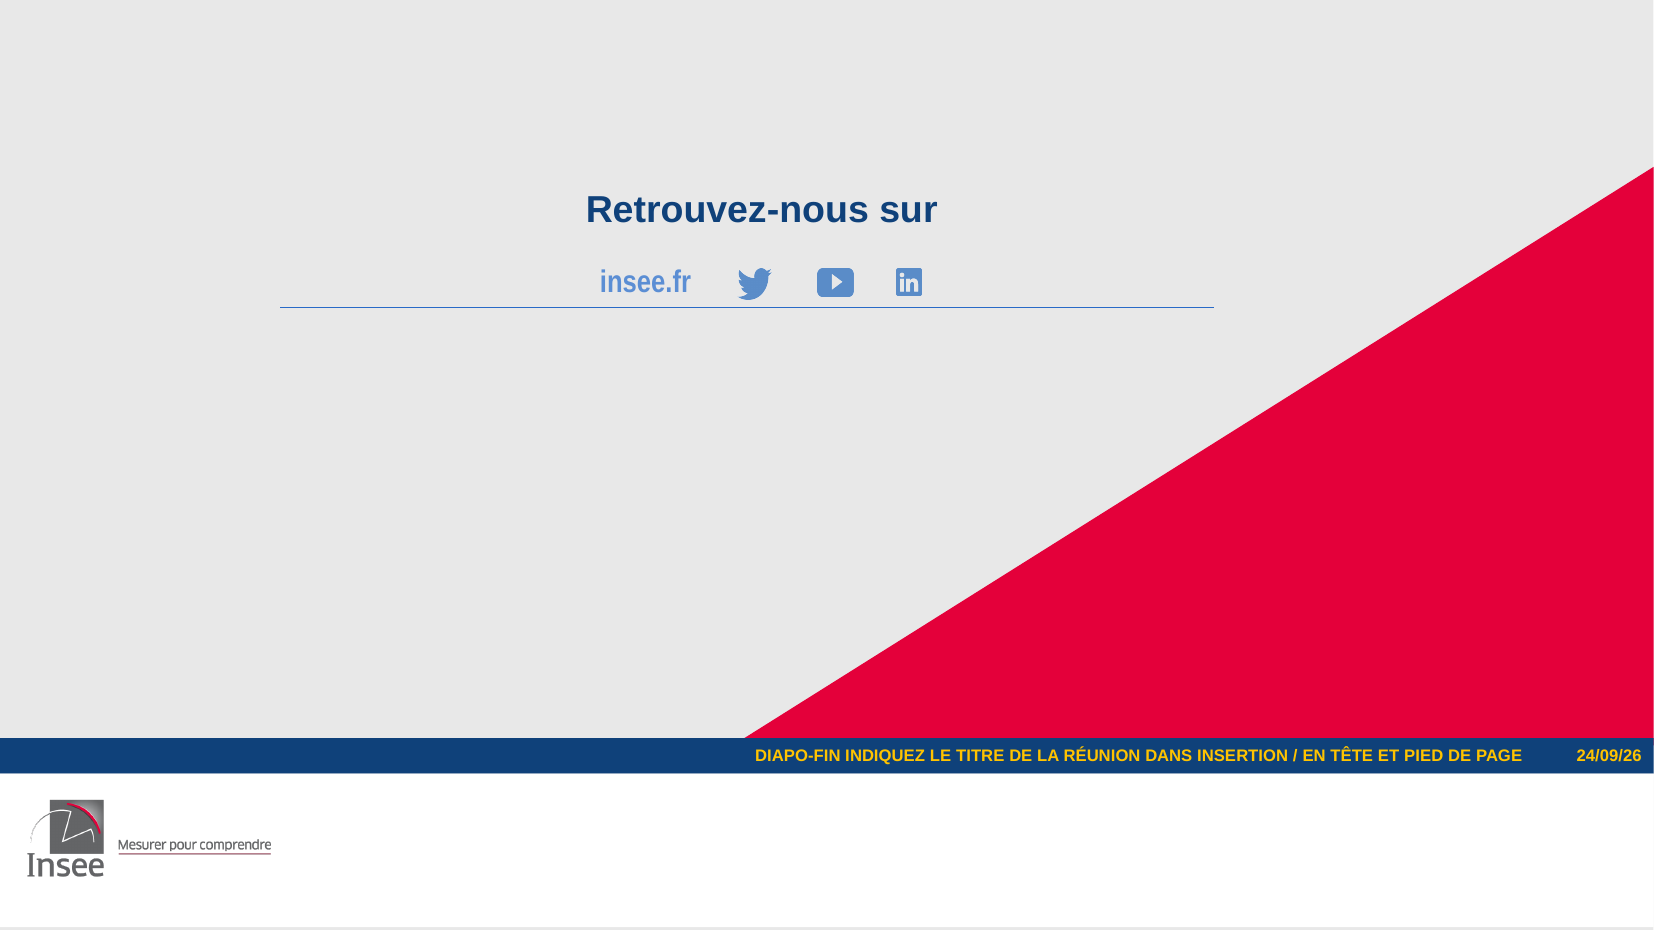

# Retrouvez-nous sur
Diapo-Fin Indiquez le titre de la réunion dans Insertion / En tête et pied de page